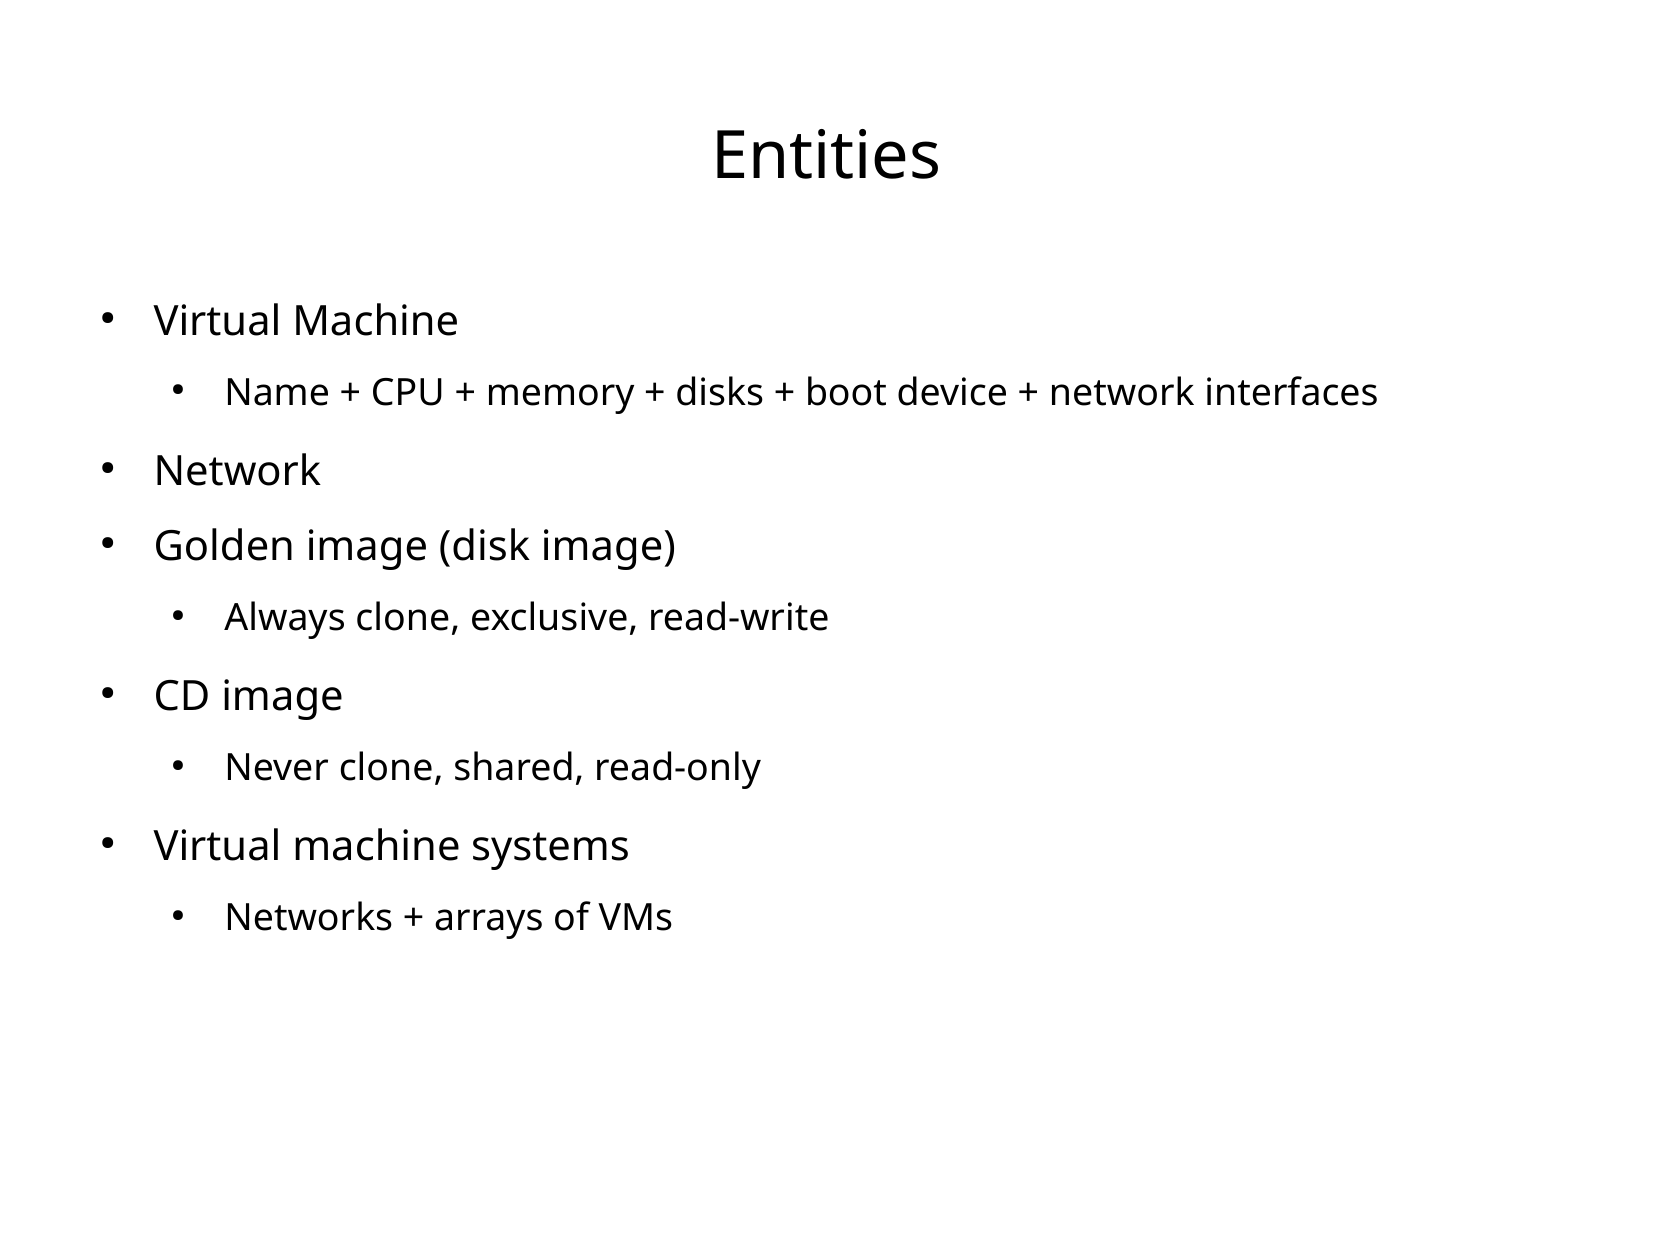

# Entities
Virtual Machine
Name + CPU + memory + disks + boot device + network interfaces
Network
Golden image (disk image)
Always clone, exclusive, read-write
CD image
Never clone, shared, read-only
Virtual machine systems
Networks + arrays of VMs